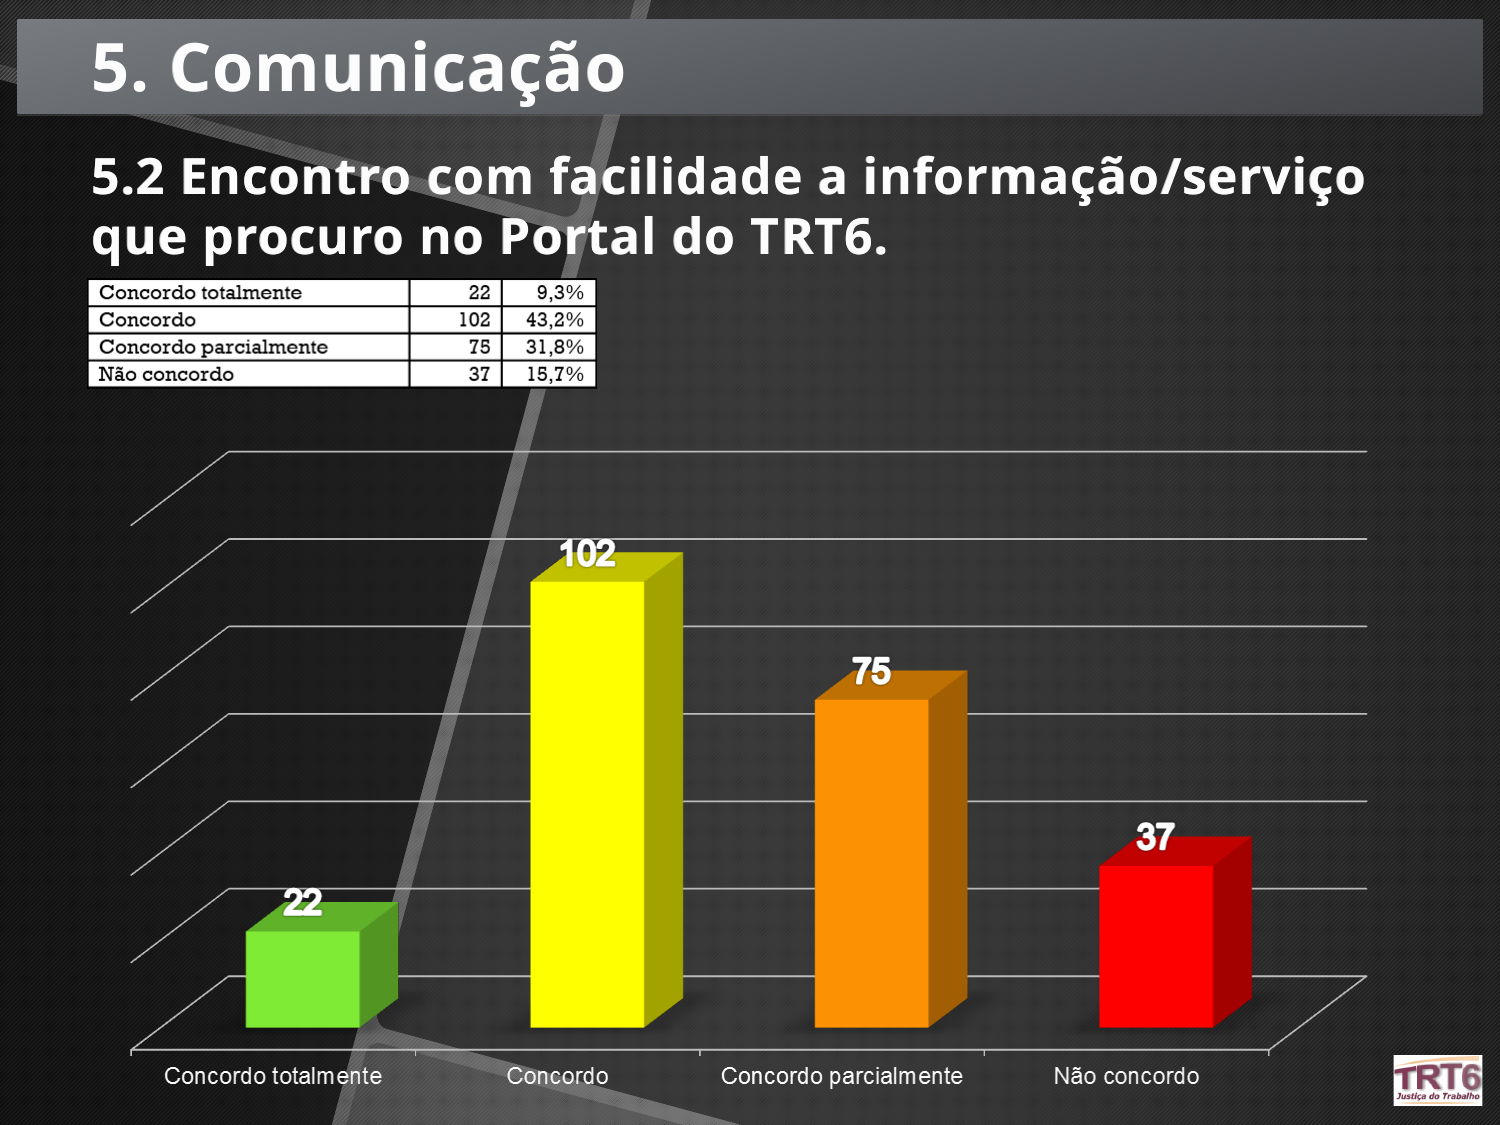

5. Comunicação
5.2 Encontro com facilidade a informação/serviço que procuro no Portal do TRT6.